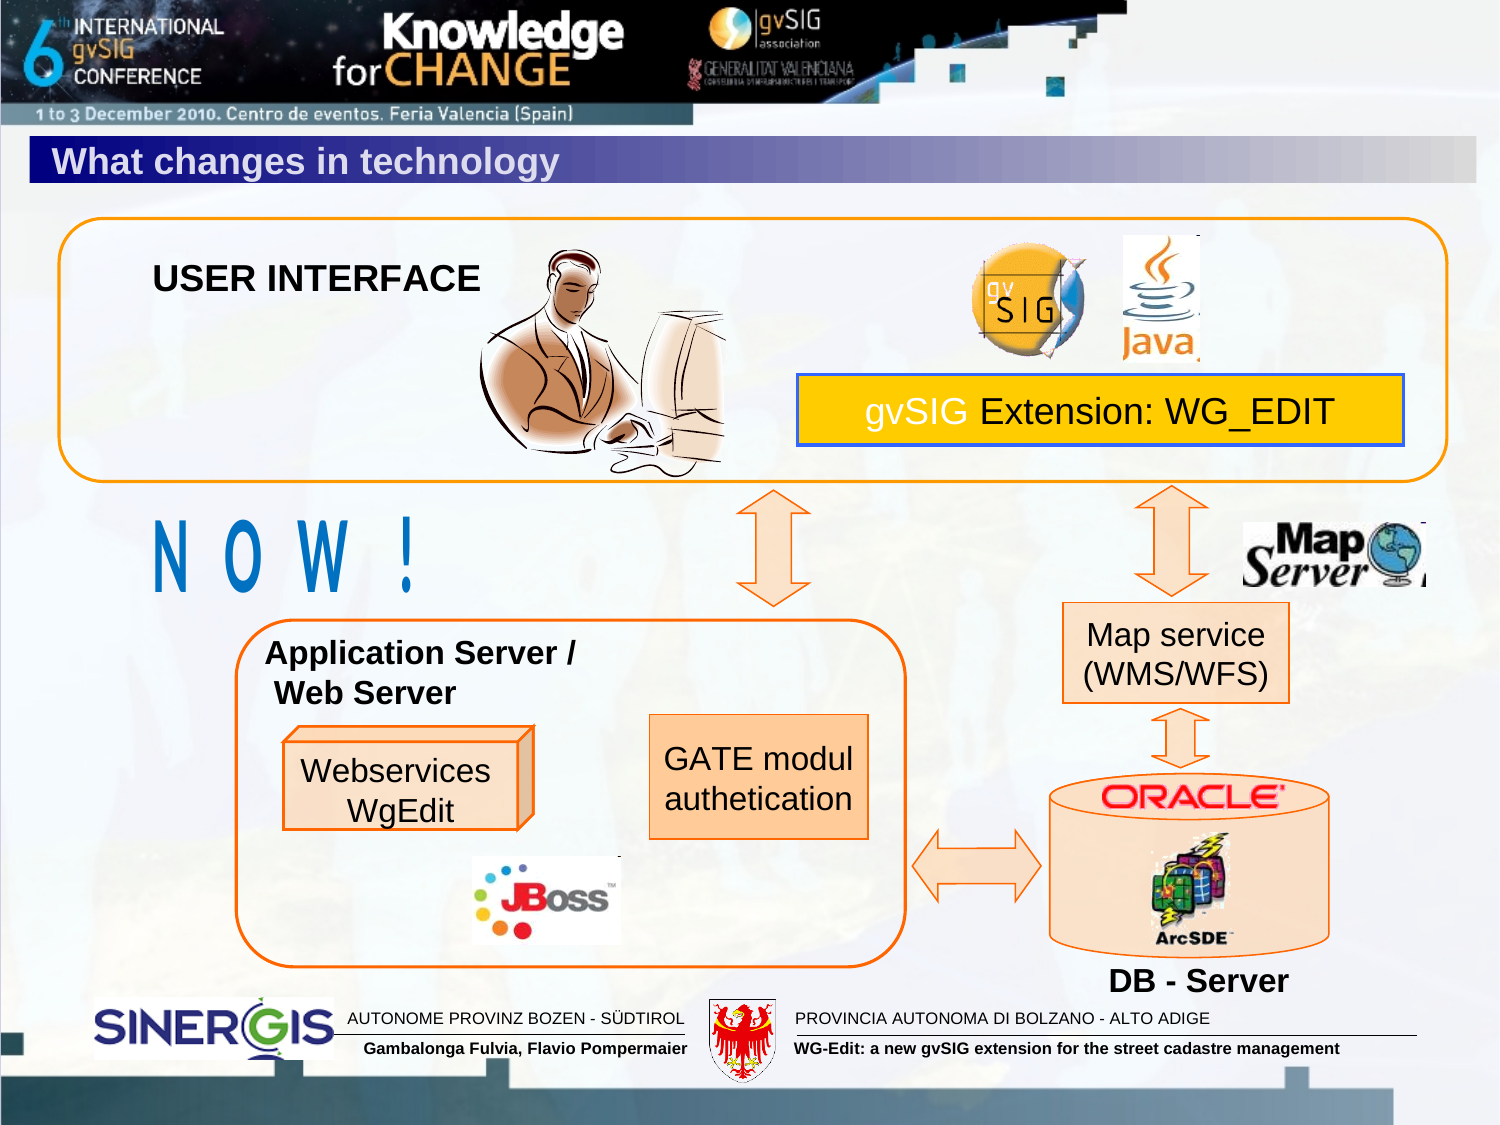

What changes in technology
USER INTERFACE
gvSIG Extension: WG_EDIT
Map service
(WMS/WFS)
Application Server /
 Web Server
GATE modul
authetication
Webservices
WgEdit
DB - Server